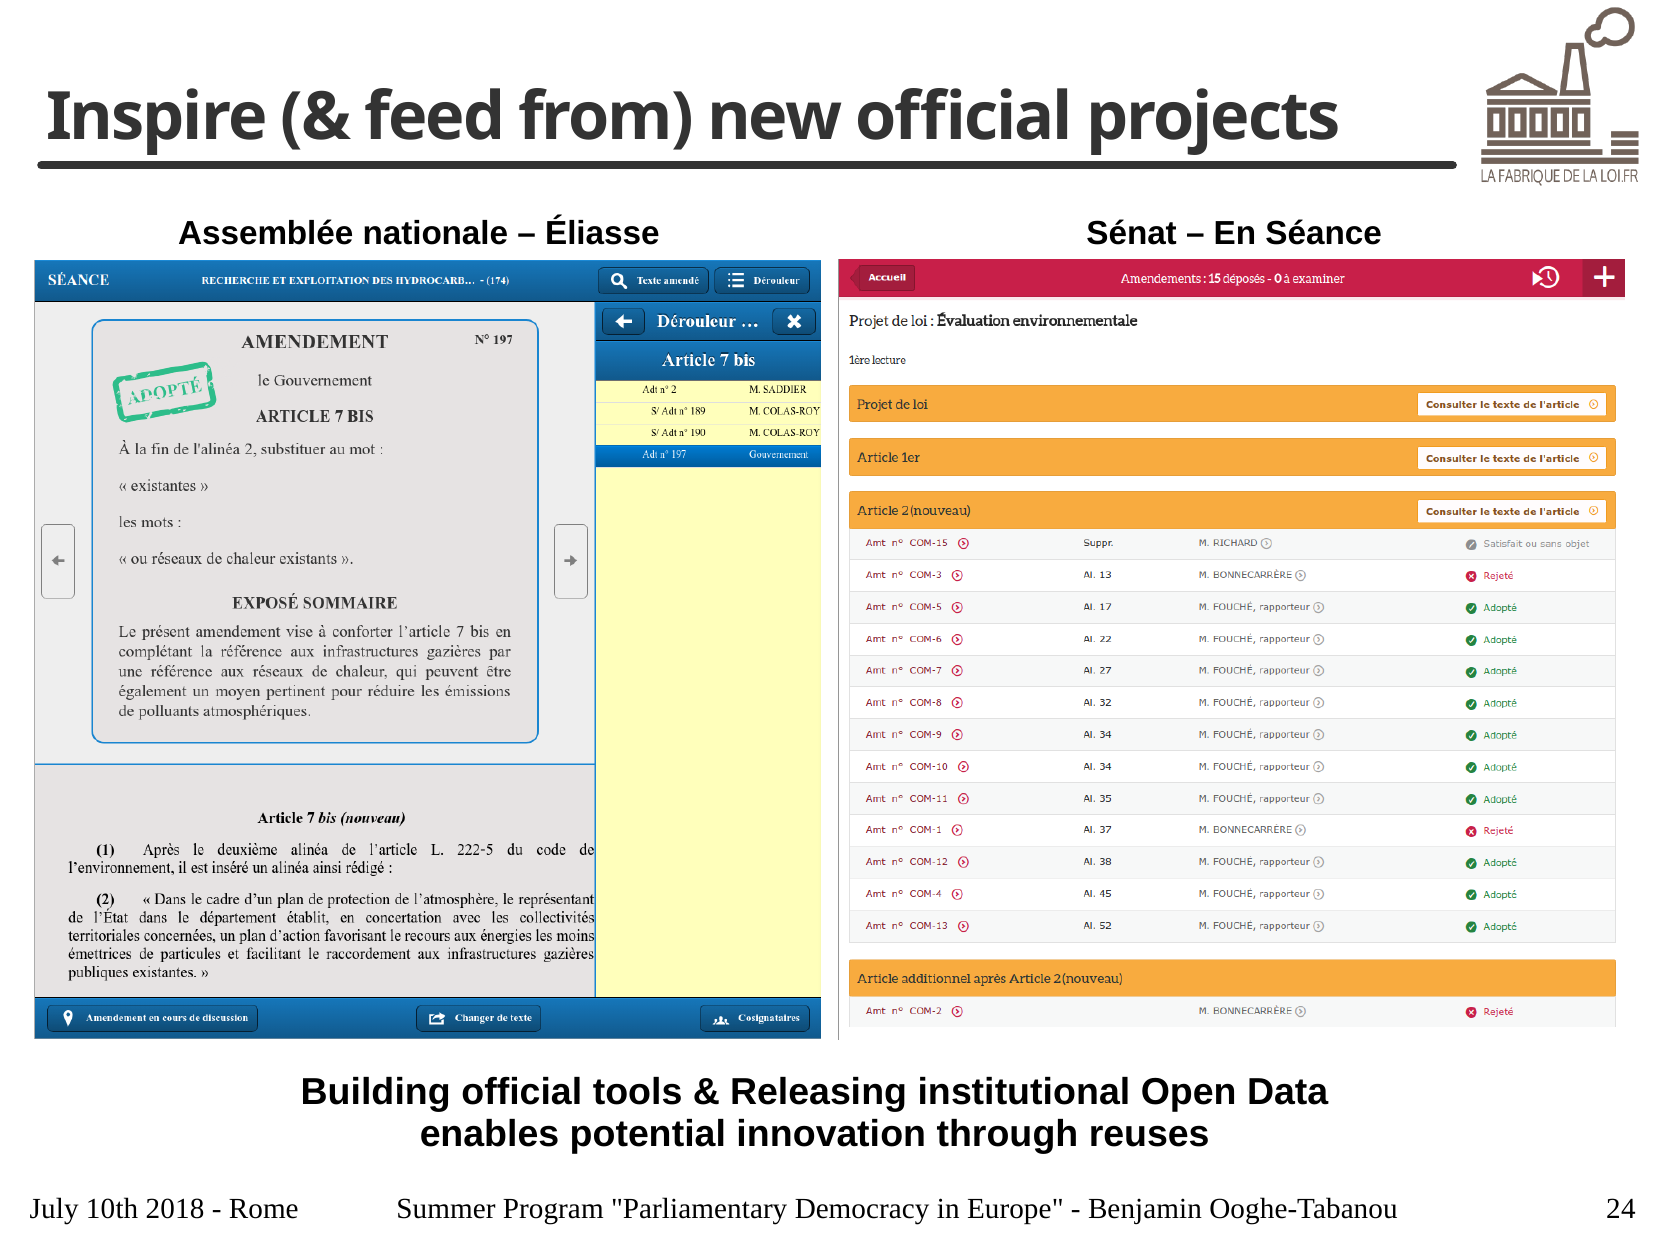

# Inspire (& feed from) new official projects
Assemblée nationale – Éliasse
Sénat – En Séance
Building official tools & Releasing institutional Open Data
enables potential innovation through reuses
July 10th 2018 - Rome
Summer Program "Parliamentary Democracy in Europe" - Benjamin Ooghe-Tabanou
24